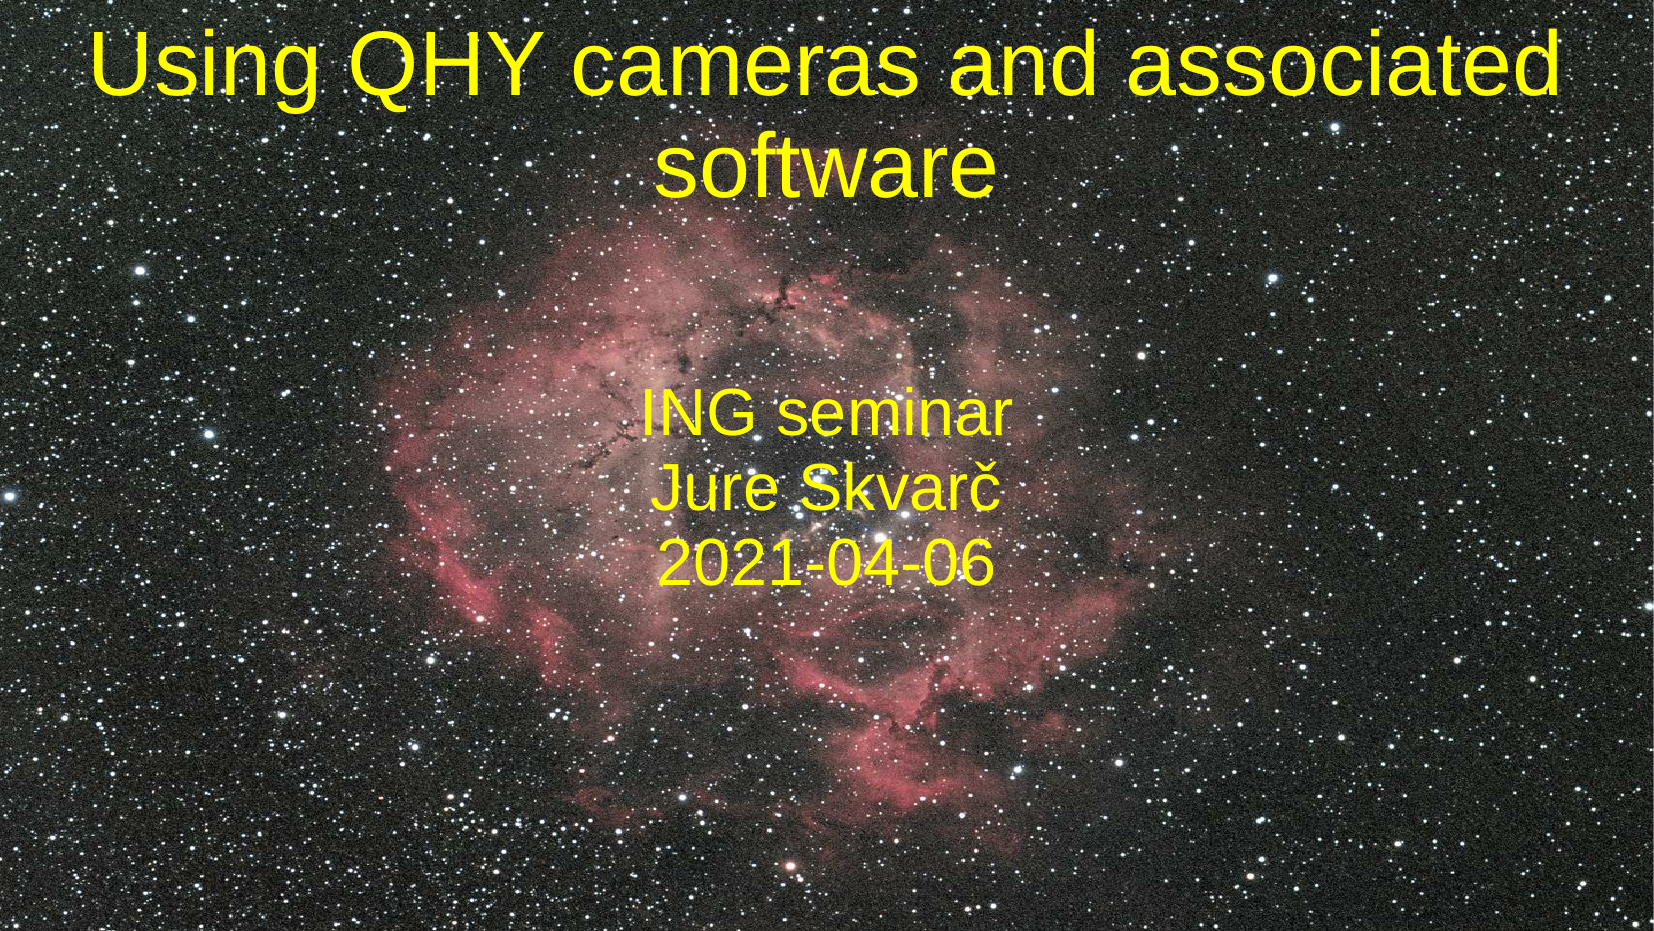

# Using QHY cameras and associated software
ING seminar
Jure Skvarč
2021-04-06